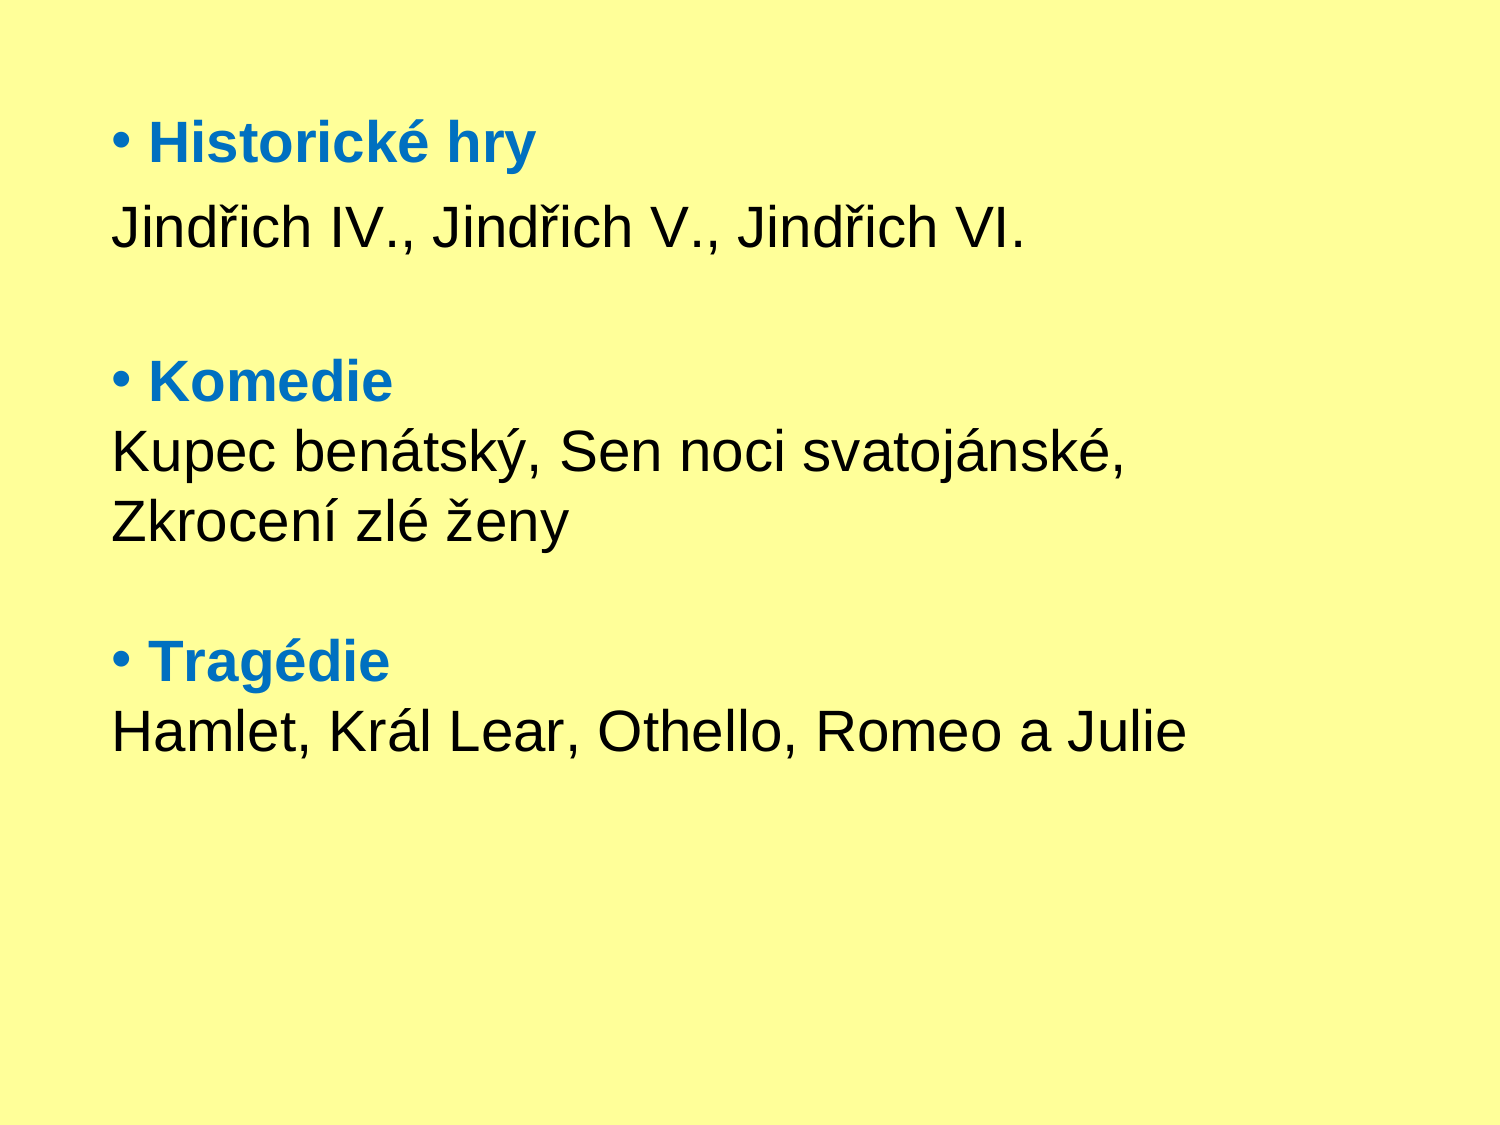

Historické hry
Jindřich IV., Jindřich V., Jindřich VI.
 Komedie
Kupec benátský, Sen noci svatojánské,
Zkrocení zlé ženy
 Tragédie
Hamlet, Král Lear, Othello, Romeo a Julie